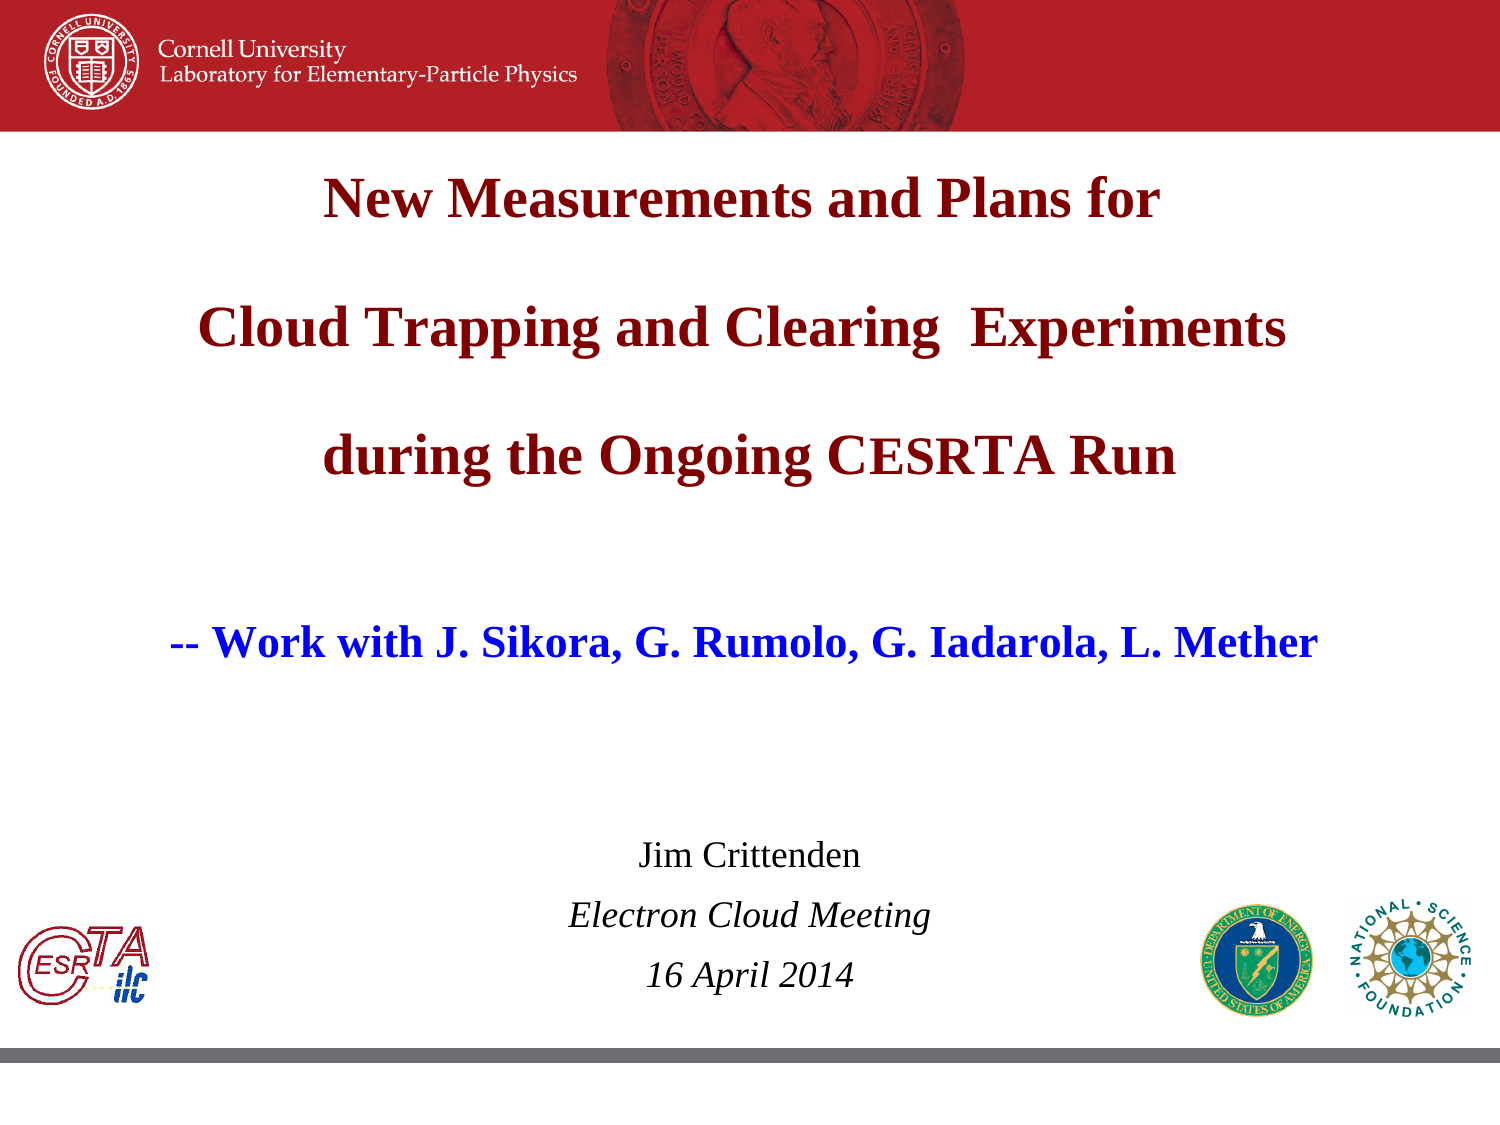

New Measurements and Plans for
Cloud Trapping and Clearing Experiments
during the Ongoing CESRTA Run
-- Work with J. Sikora, G. Rumolo, G. Iadarola, L. Mether
# Jim Crittenden
Electron Cloud Meeting
16 April 2014